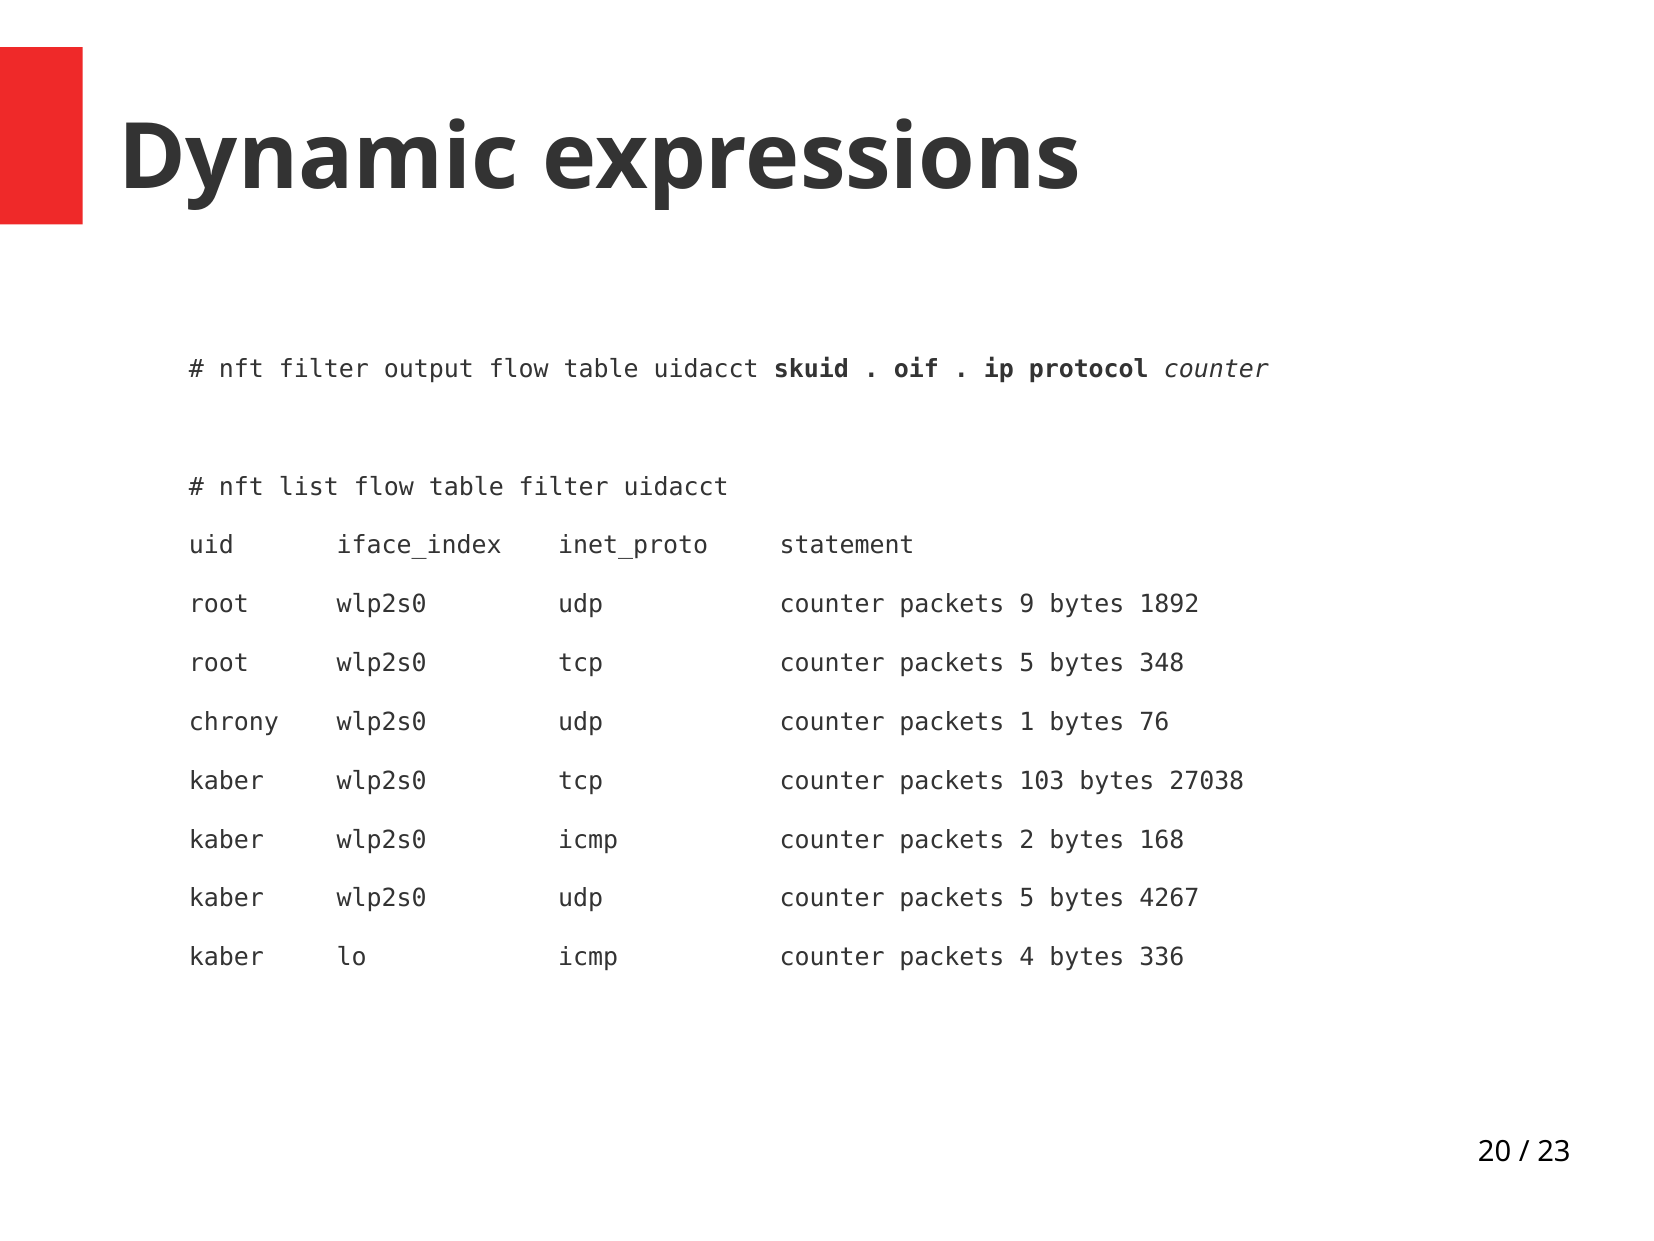

# Dynamic expressions
# nft filter output flow table uidacct skuid . oif . ip protocol counter
# nft list flow table filter uidacct
uid		iface_index	inet_proto	statement
root		wlp2s0		udp			counter packets 9 bytes 1892
root		wlp2s0		tcp			counter packets 5 bytes 348
chrony	wlp2s0		udp			counter packets 1 bytes 76
kaber	wlp2s0		tcp			counter packets 103 bytes 27038
kaber	wlp2s0		icmp			counter packets 2 bytes 168
kaber	wlp2s0		udp			counter packets 5 bytes 4267
kaber	lo			icmp			counter packets 4 bytes 336
20